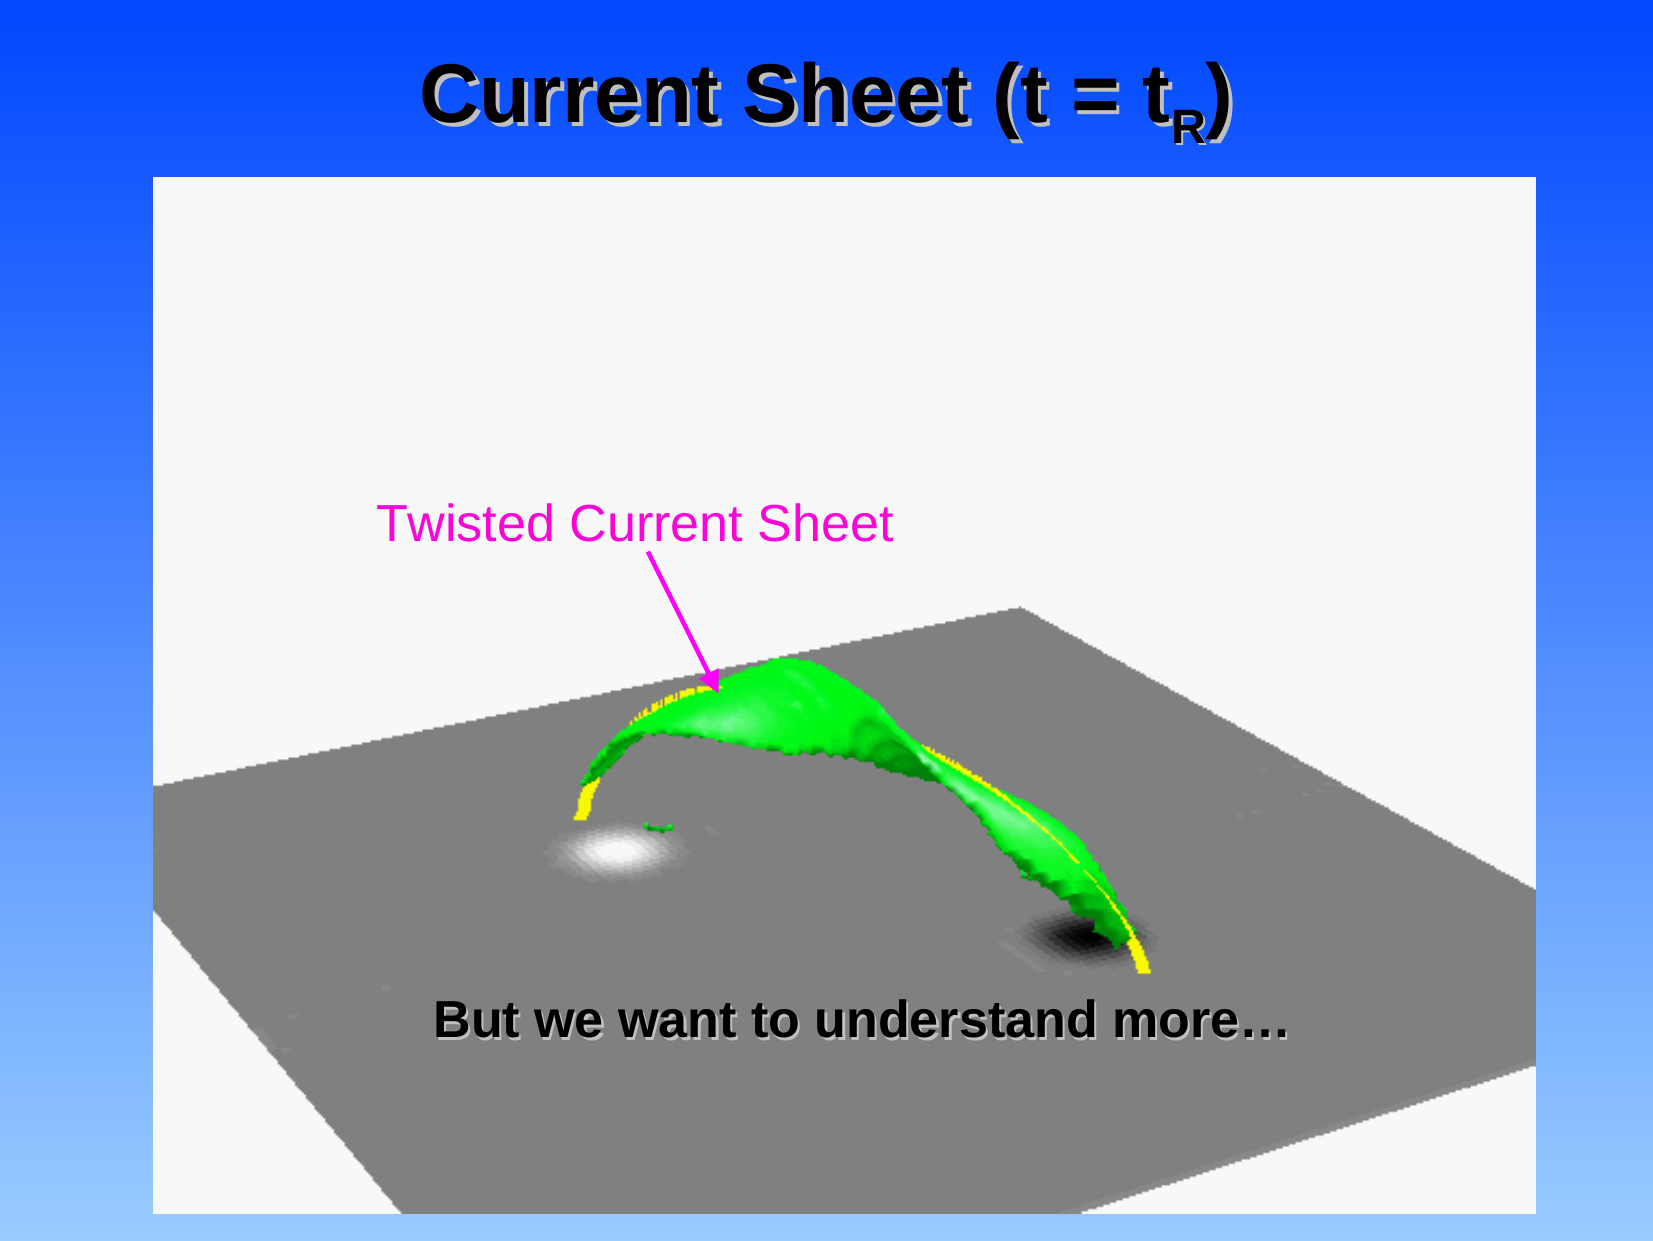

# Current Sheet (t = tR)
Twisted Current Sheet
But we want to understand more…